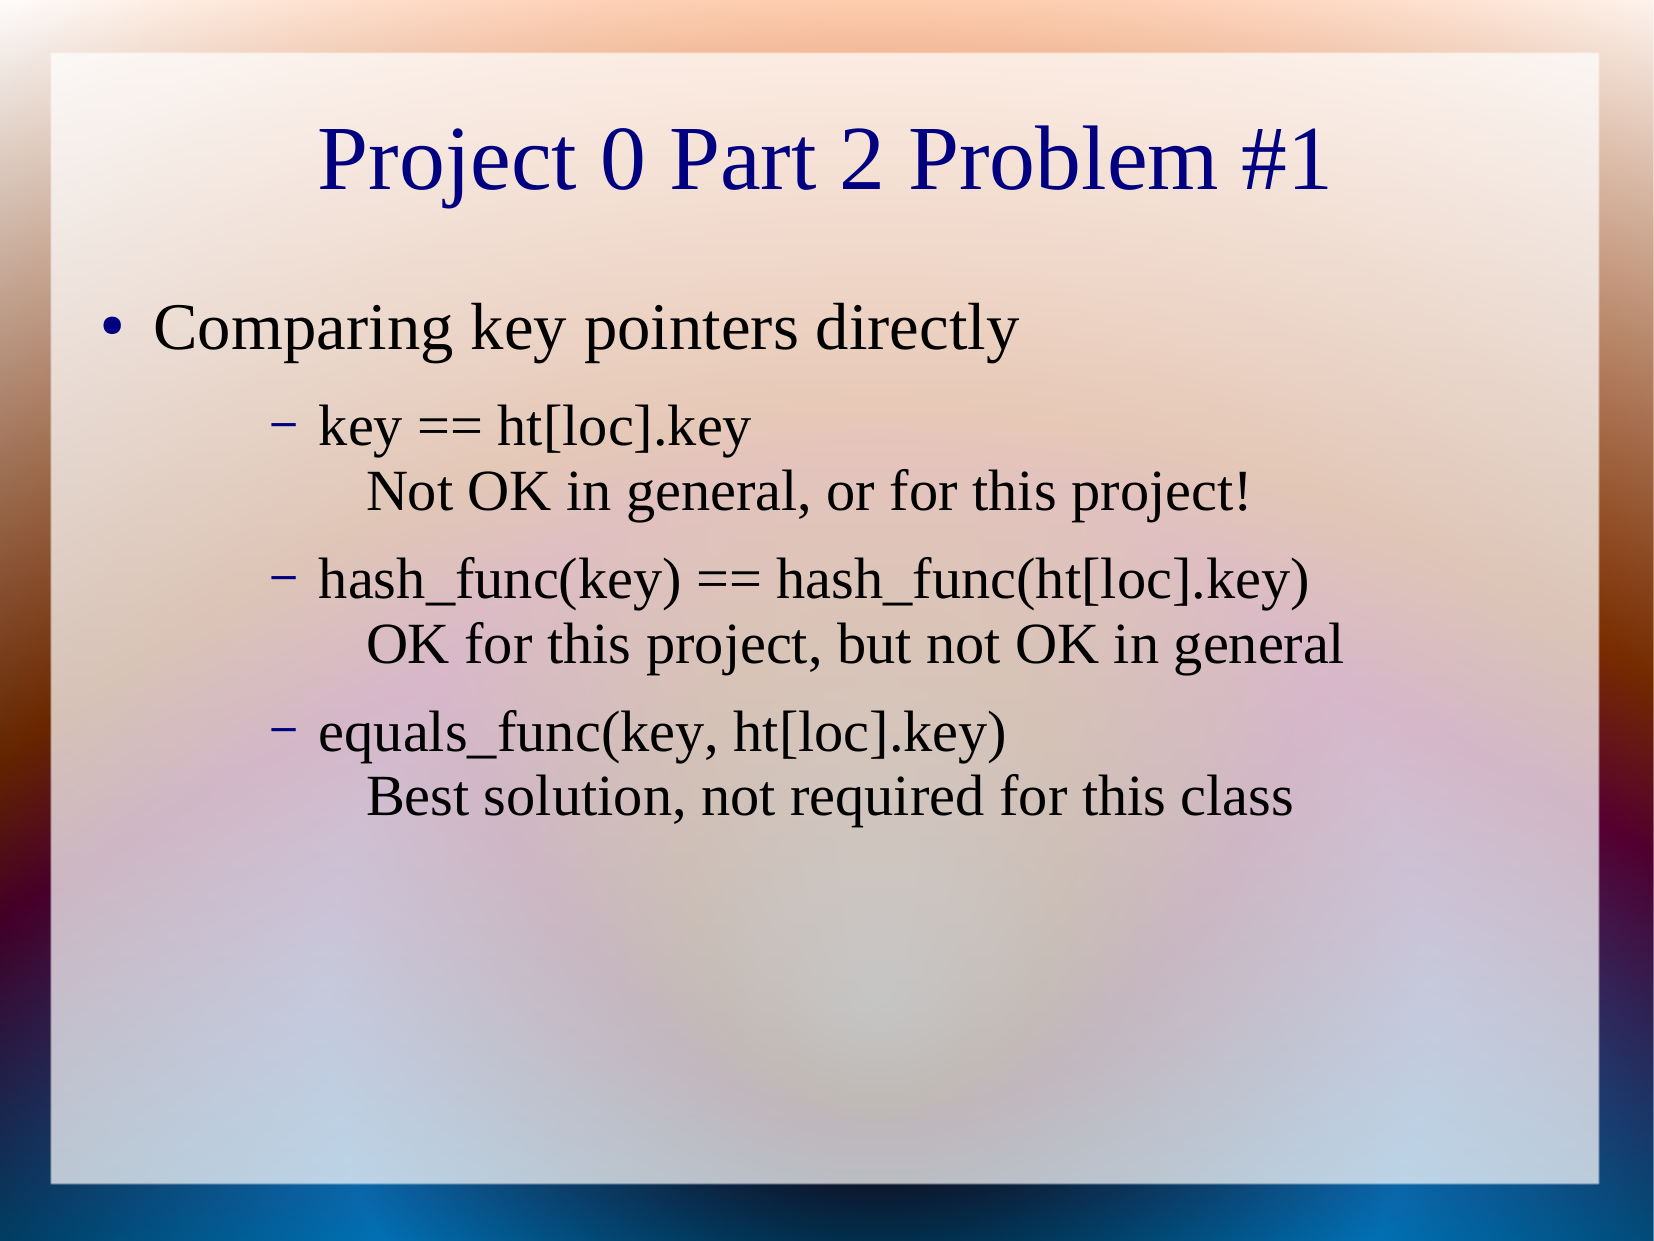

# Project 0 Part 2 Problem #1
Comparing key pointers directly
key == ht[loc].key
Not OK in general, or for this project!
hash_func(key) == hash_func(ht[loc].key)
OK for this project, but not OK in general
equals_func(key, ht[loc].key)
Best solution, not required for this class